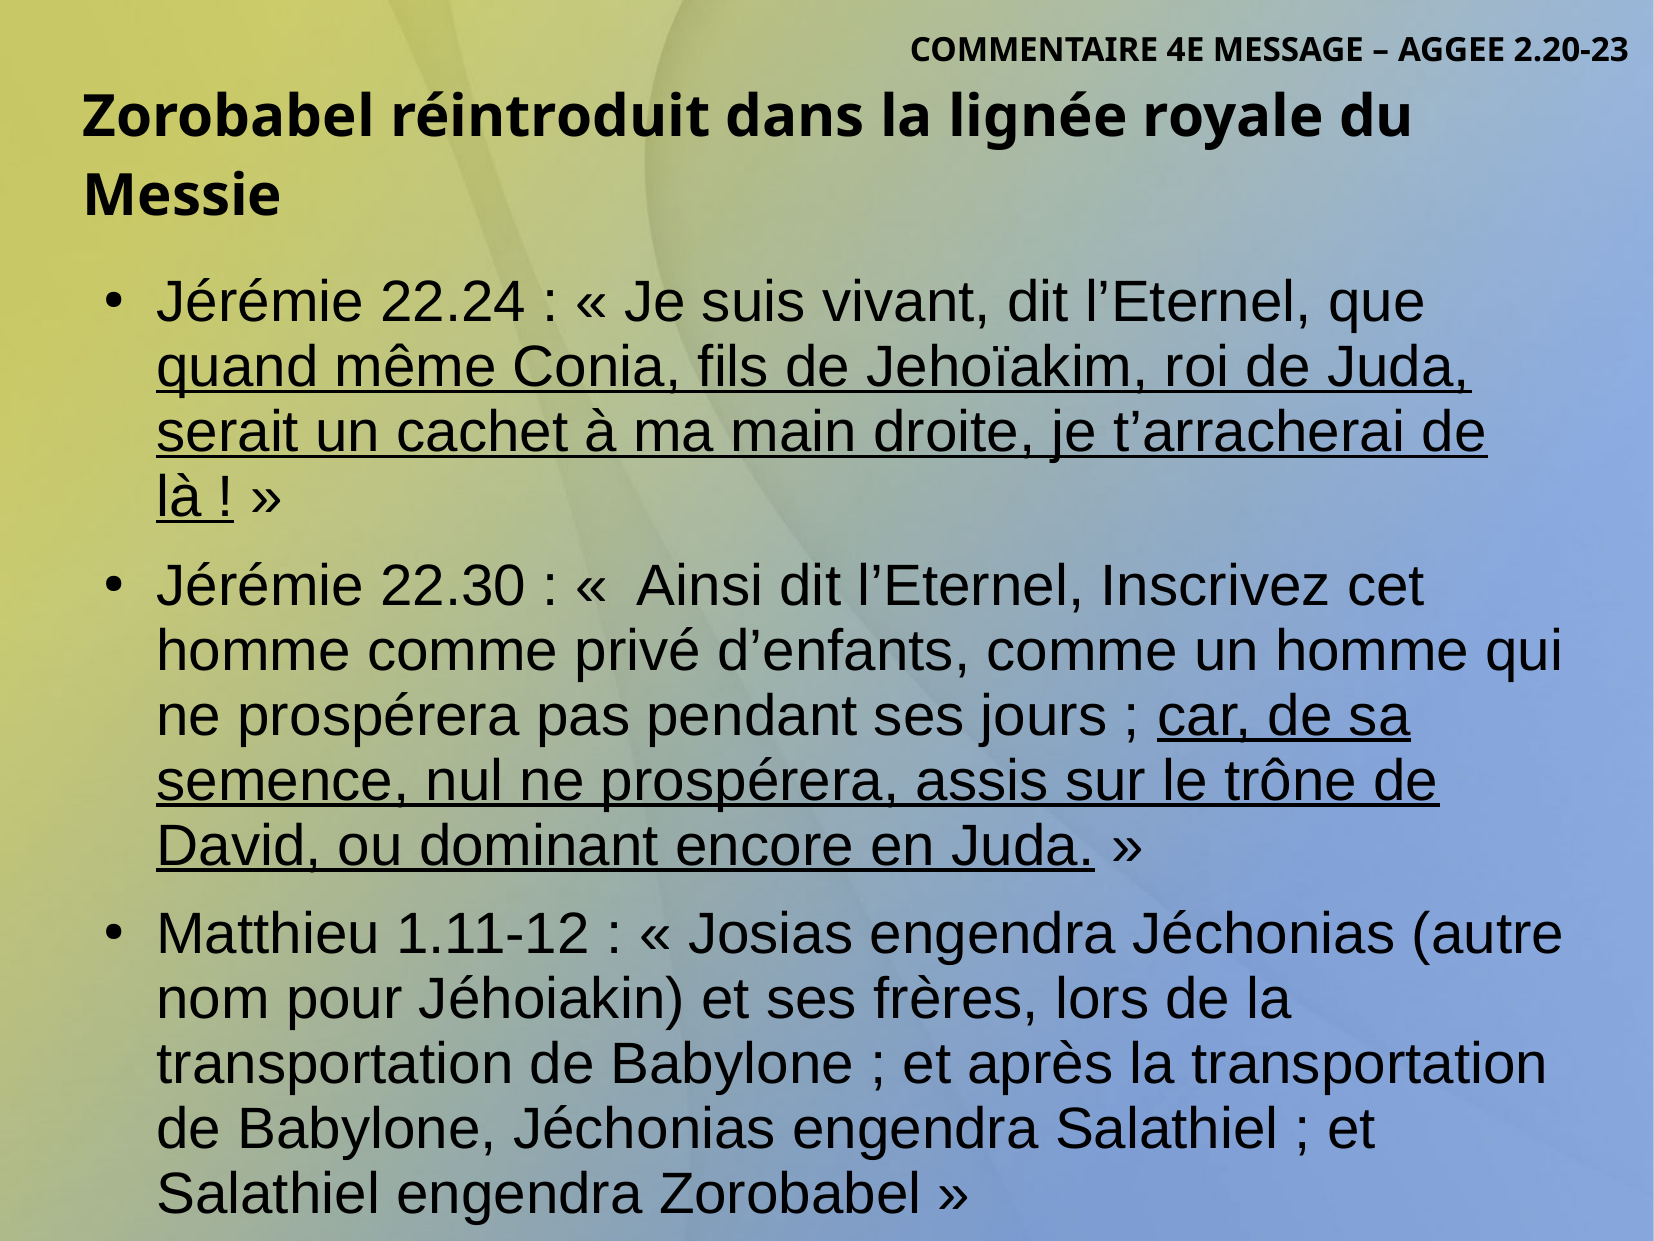

COMMENTAIRE 4E MESSAGE – AGGEE 2.20-23
# Zorobabel réintroduit dans la lignée royale du Messie
Jérémie 22.24 : « Je suis vivant, dit l’Eternel, que quand même Conia, fils de Jehoïakim, roi de Juda, serait un cachet à ma main droite, je t’arracherai de là ! »
Jérémie 22.30 : «  Ainsi dit l’Eternel, Inscrivez cet homme comme privé d’enfants, comme un homme qui ne prospérera pas pendant ses jours ; car, de sa semence, nul ne prospérera, assis sur le trône de David, ou dominant encore en Juda. »
Matthieu 1.11-12 : « Josias engendra Jéchonias (autre nom pour Jéhoiakin) et ses frères, lors de la transportation de Babylone ; et après la transportation de Babylone, Jéchonias engendra Salathiel ; et Salathiel engendra Zorobabel »